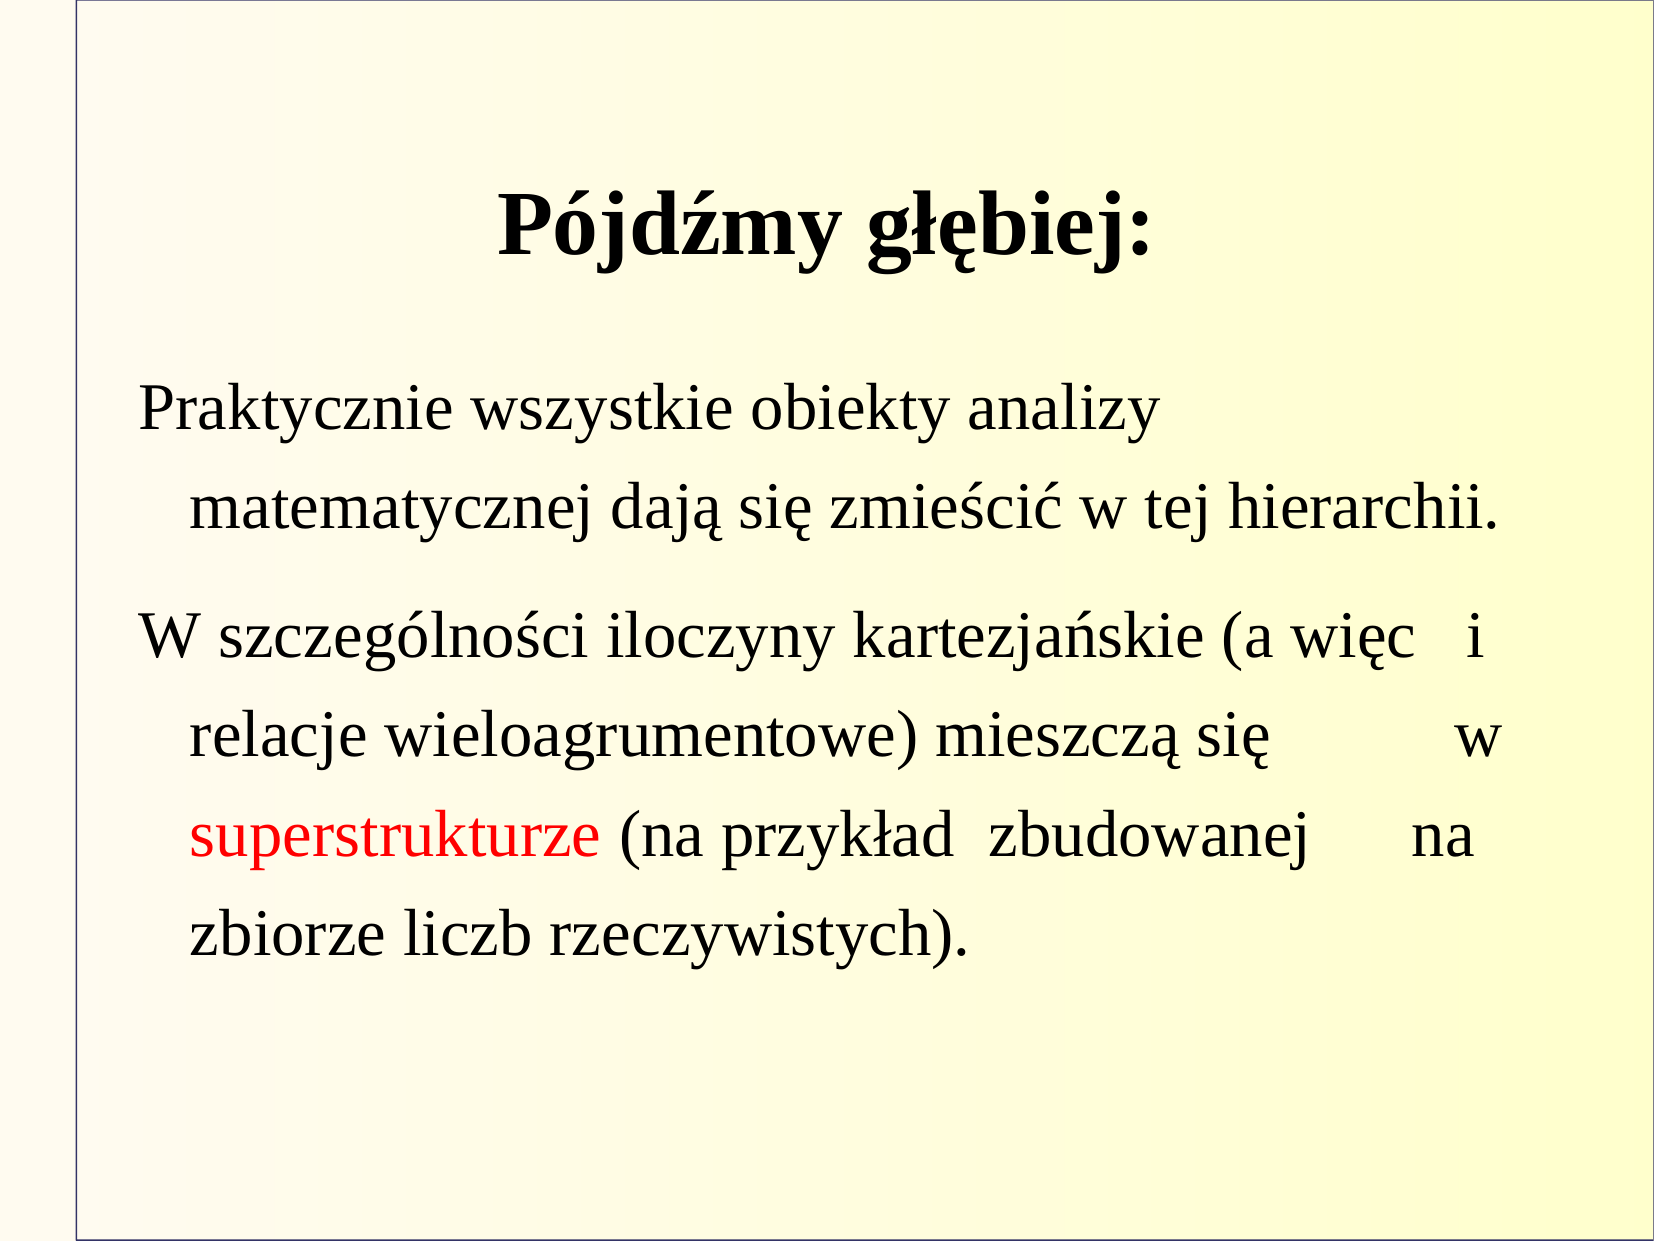

# Pójdźmy głębiej:
Praktycznie wszystkie obiekty analizy matematycznej dają się zmieścić w tej hierarchii.
W szczególności iloczyny kartezjańskie (a więc i relacje wieloagrumentowe) mieszczą się w superstrukturze (na przykład zbudowanej na zbiorze liczb rzeczywistych).